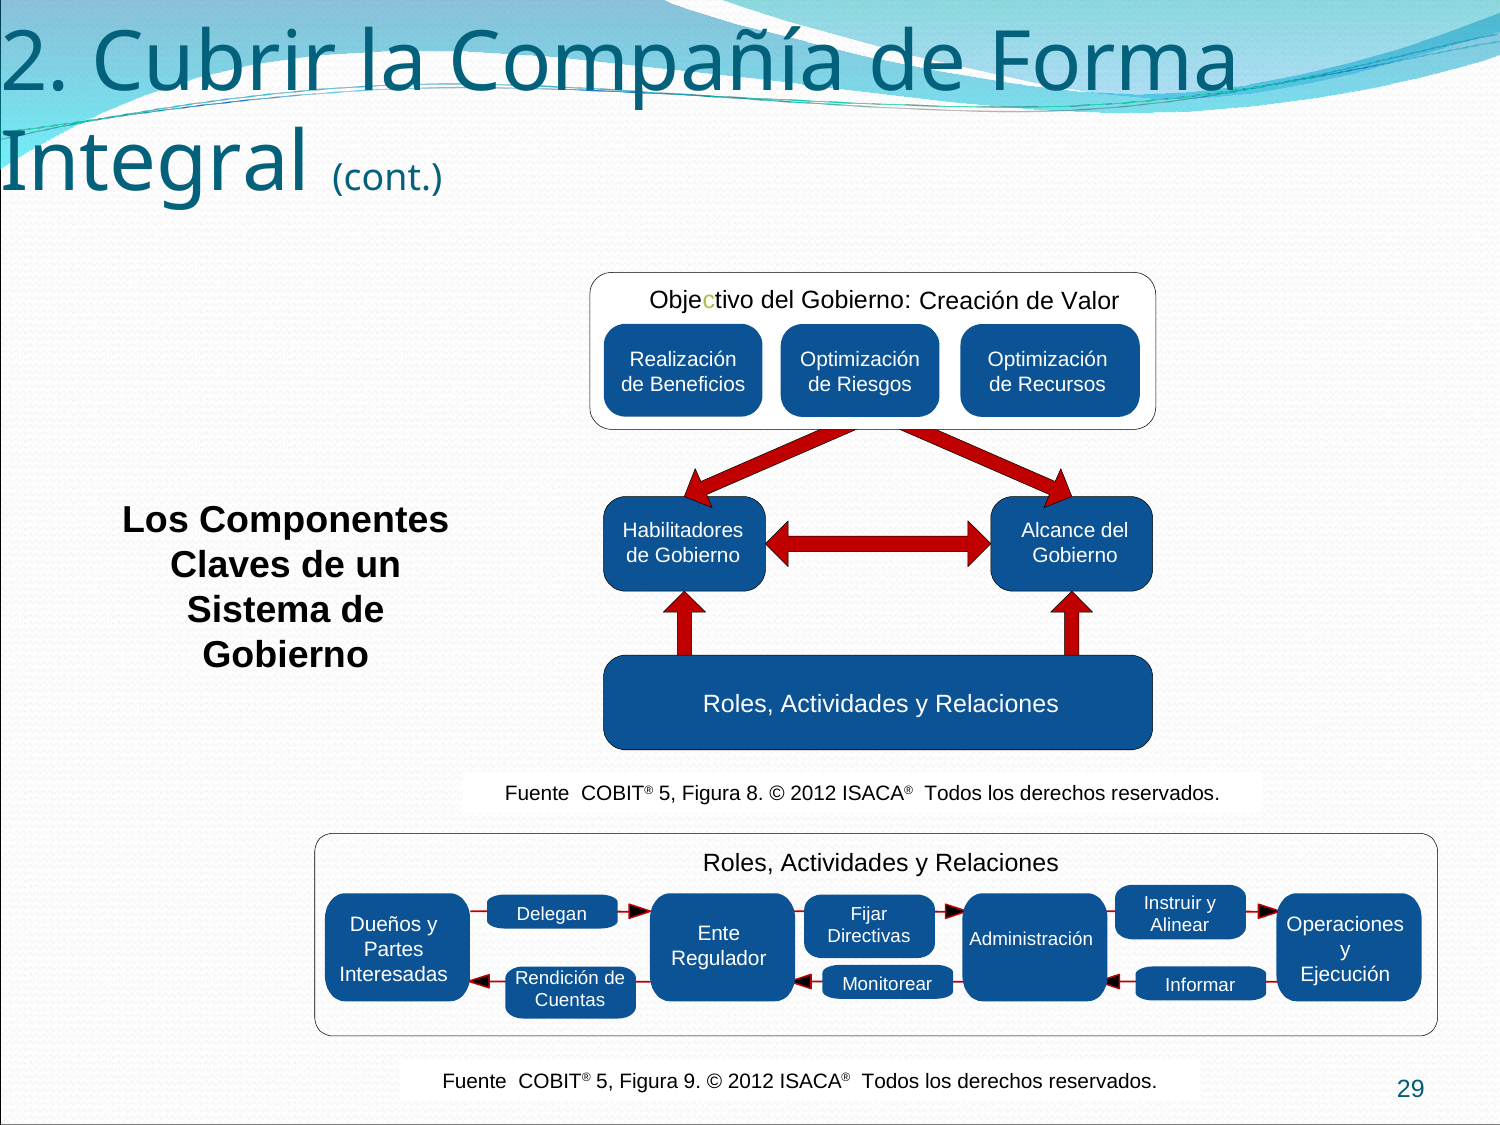

# 2. Cubrir la Compañía de Forma Integral (cont.)
Objectivo del Gobierno:
Creación de Valor
Realización
de Beneficios
Optimización
de Riesgos
Optimización de Recursos
Habilitadores de Gobierno
Alcance del Gobierno
Roles, Actividades y Relaciones
Los Componentes Claves de un Sistema de Gobierno
Fuente  COBIT® 5, Figura 8. © 2012 ISACA® Todos los derechos reservados.
Roles, Actividades y Relaciones
Instruir y Alinear
Dueños y Partes Interesadas
Delegan
Ente Regulador
Fijar Directivas
Administración
Operaciones
y
Ejecución
Rendición de Cuentas
Monitorear
Informar
Fuente  COBIT® 5, Figura 9. © 2012 ISACA® Todos los derechos reservados.